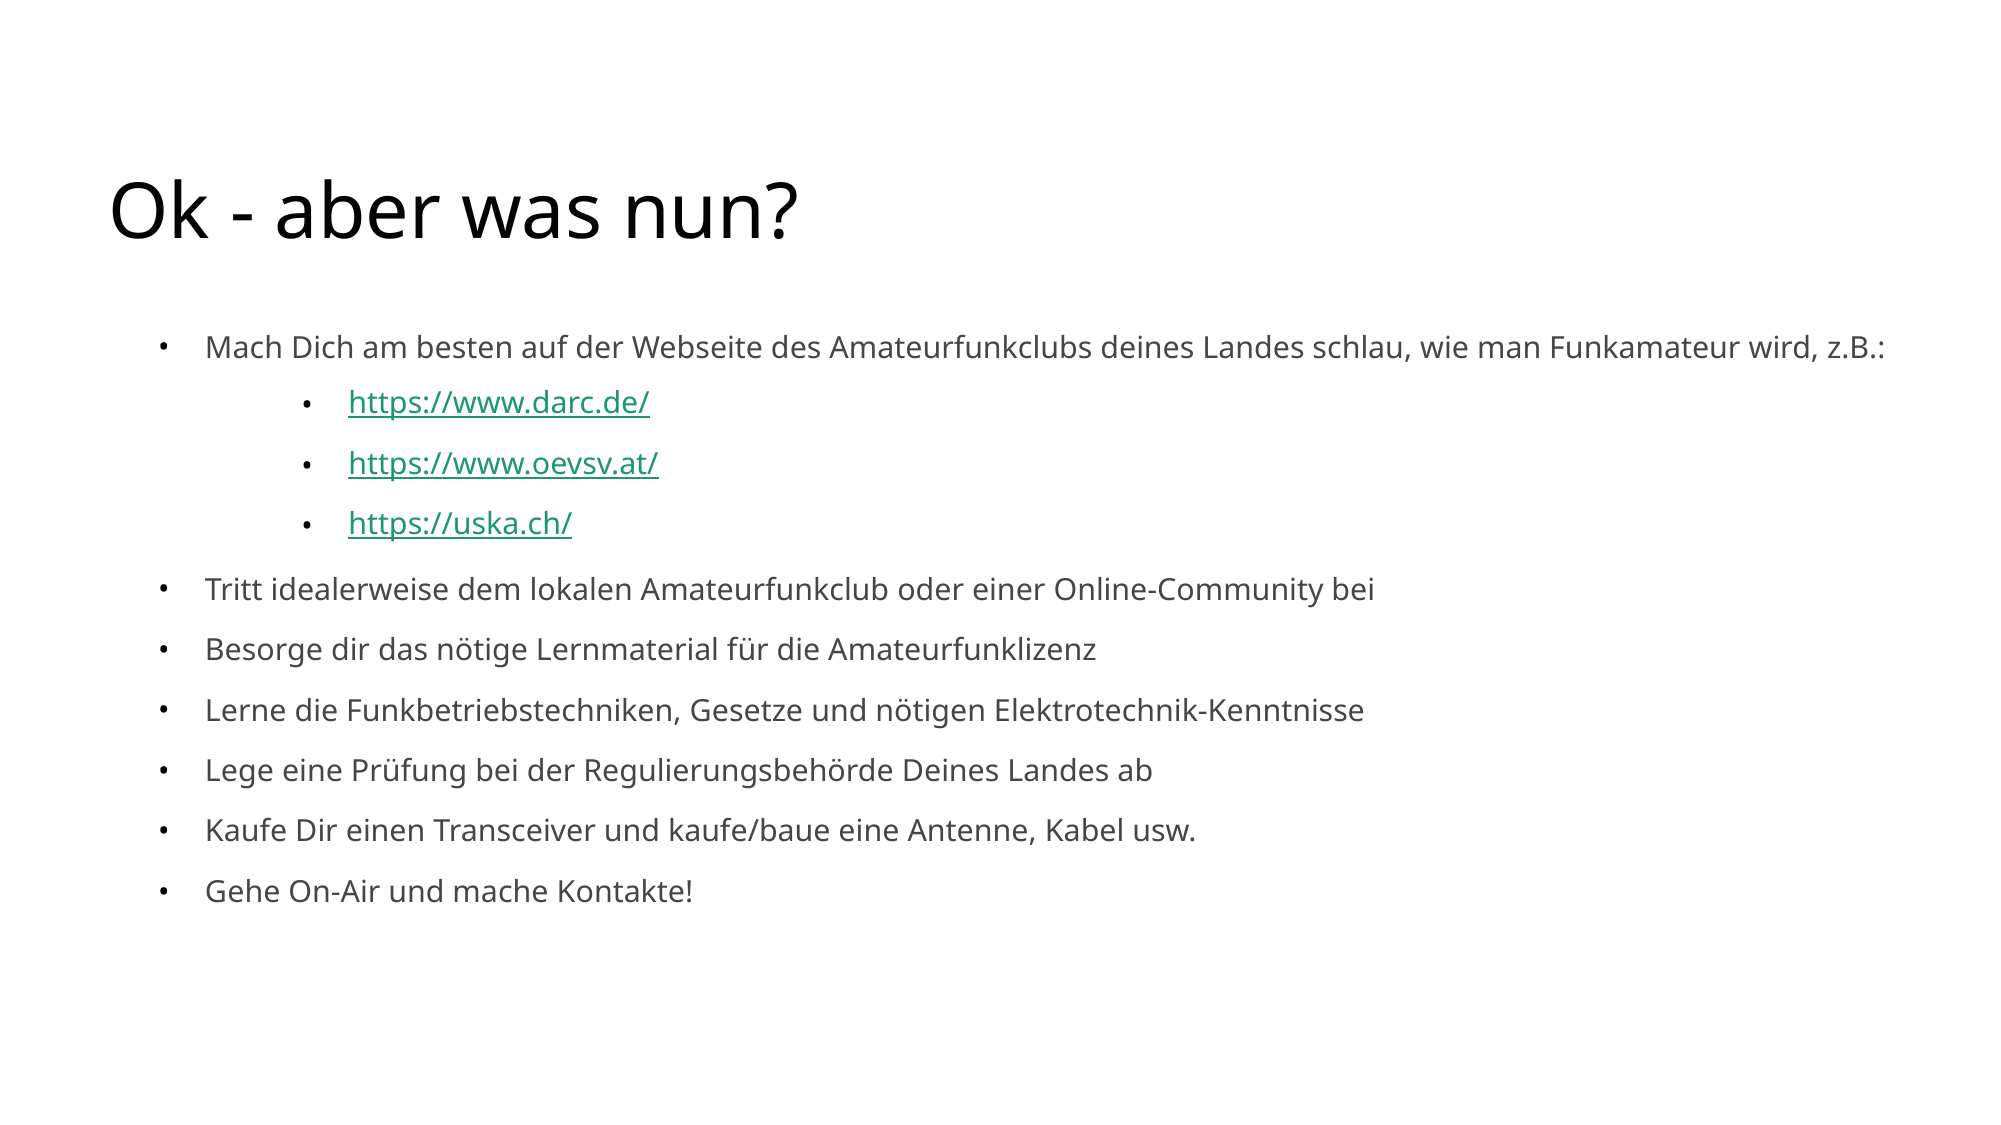

Ok - aber was nun?
Mach Dich am besten auf der Webseite des Amateurfunkclubs deines Landes schlau, wie man Funkamateur wird, z.B.:
https://www.darc.de/
https://www.oevsv.at/
https://uska.ch/
Tritt idealerweise dem lokalen Amateurfunkclub oder einer Online-Community bei
Besorge dir das nötige Lernmaterial für die Amateurfunklizenz
Lerne die Funkbetriebstechniken, Gesetze und nötigen Elektrotechnik-Kenntnisse
Lege eine Prüfung bei der Regulierungsbehörde Deines Landes ab
Kaufe Dir einen Transceiver und kaufe/baue eine Antenne, Kabel usw.
Gehe On-Air und mache Kontakte!